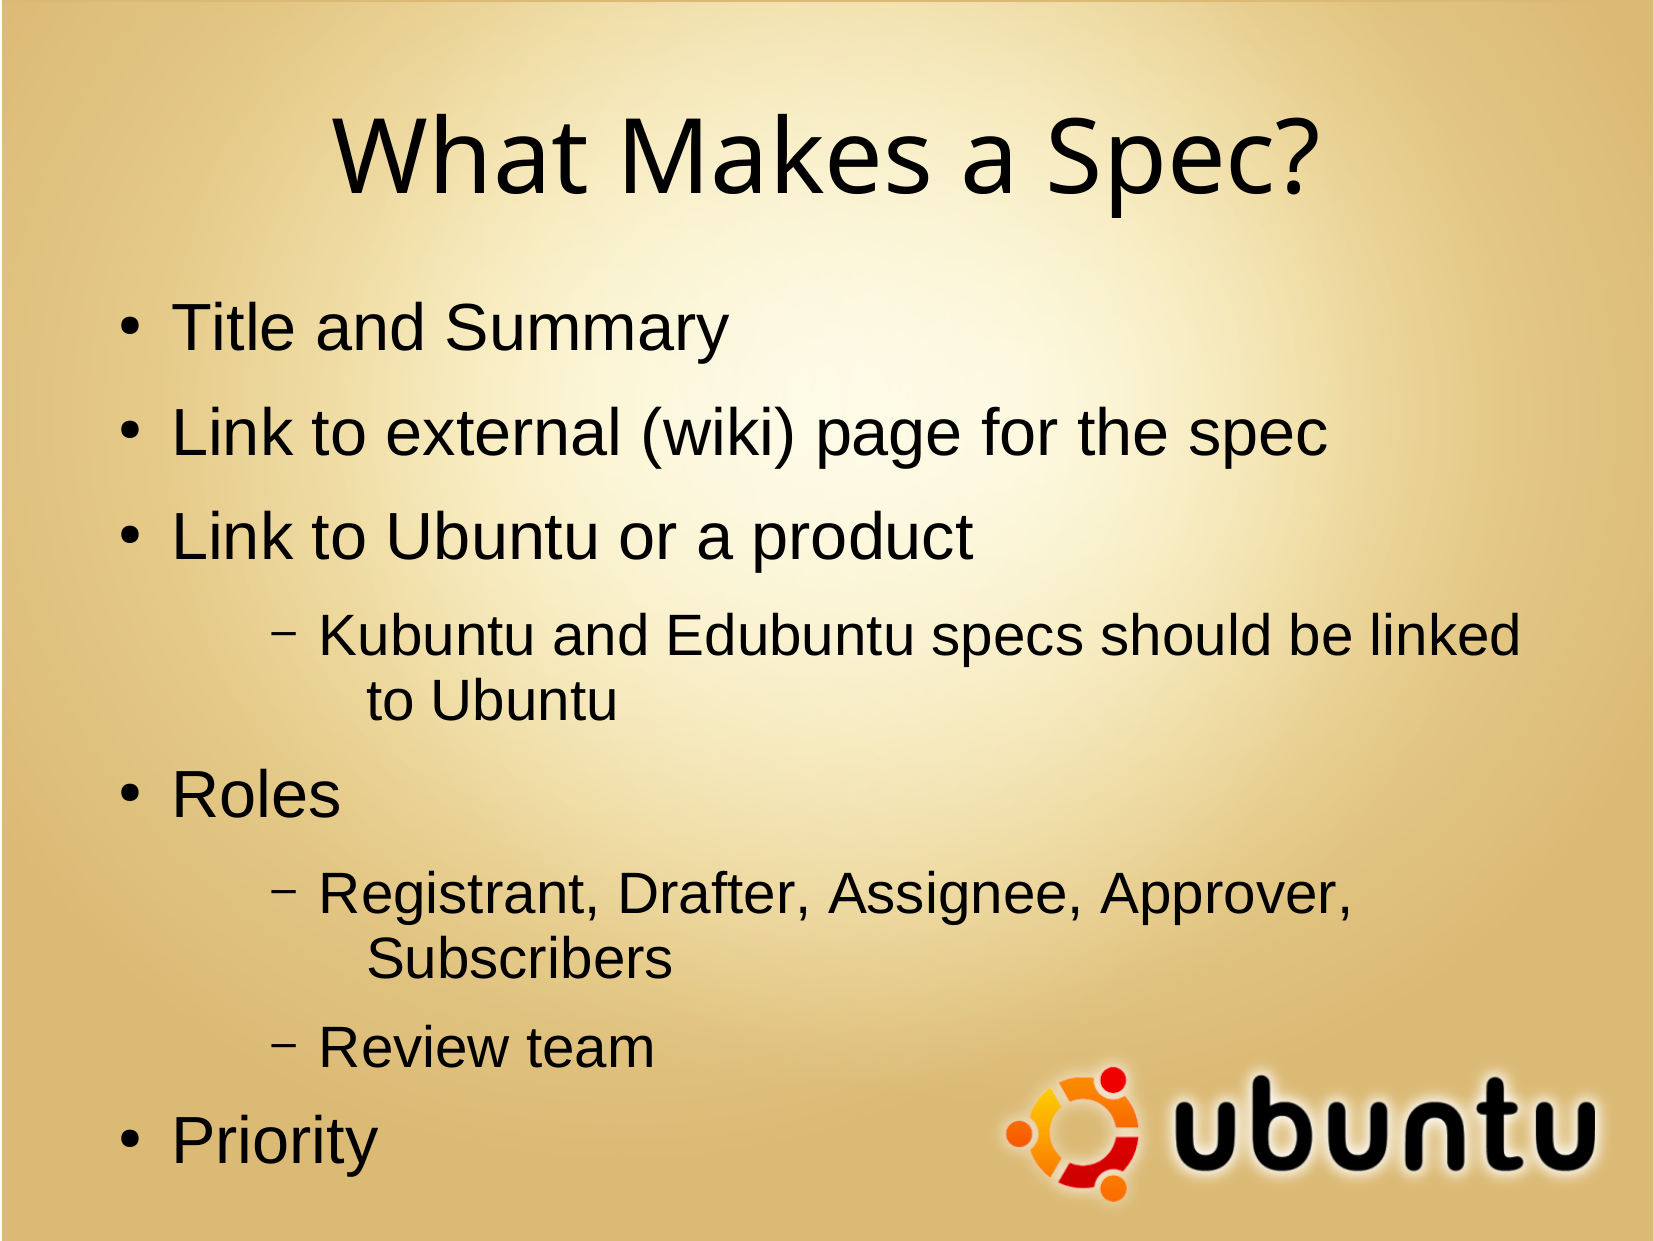

# What Makes a Spec?
Title and Summary
Link to external (wiki) page for the spec
Link to Ubuntu or a product
Kubuntu and Edubuntu specs should be linked to Ubuntu
Roles
Registrant, Drafter, Assignee, Approver, Subscribers
Review team
Priority